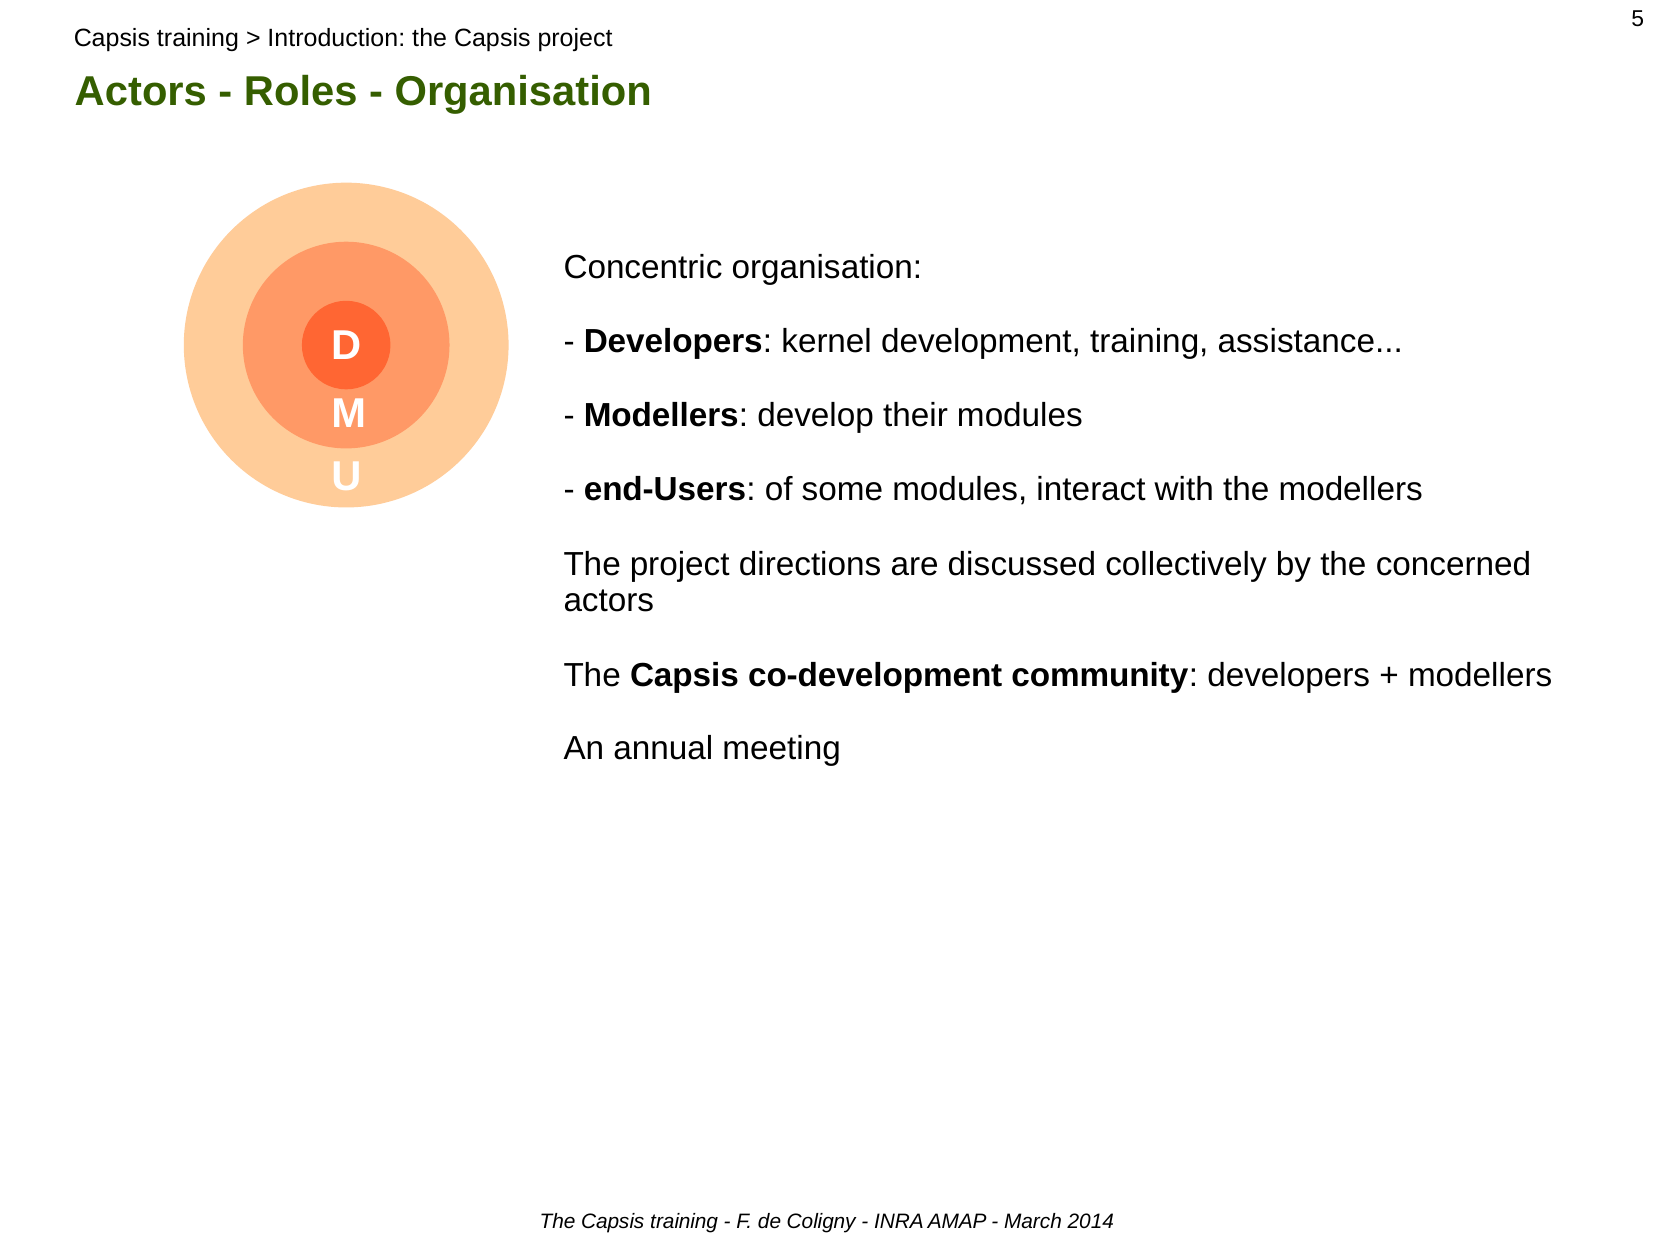

5
Capsis training > Introduction: the Capsis project
Actors - Roles - Organisation
Concentric organisation:
- Developers: kernel development, training, assistance...
- Modellers: develop their modules
- end-Users: of some modules, interact with the modellers
The project directions are discussed collectively by the concerned actors
The Capsis co-development community: developers + modellers
An annual meeting
D
M
U
The Capsis training - F. de Coligny - INRA AMAP - March 2014